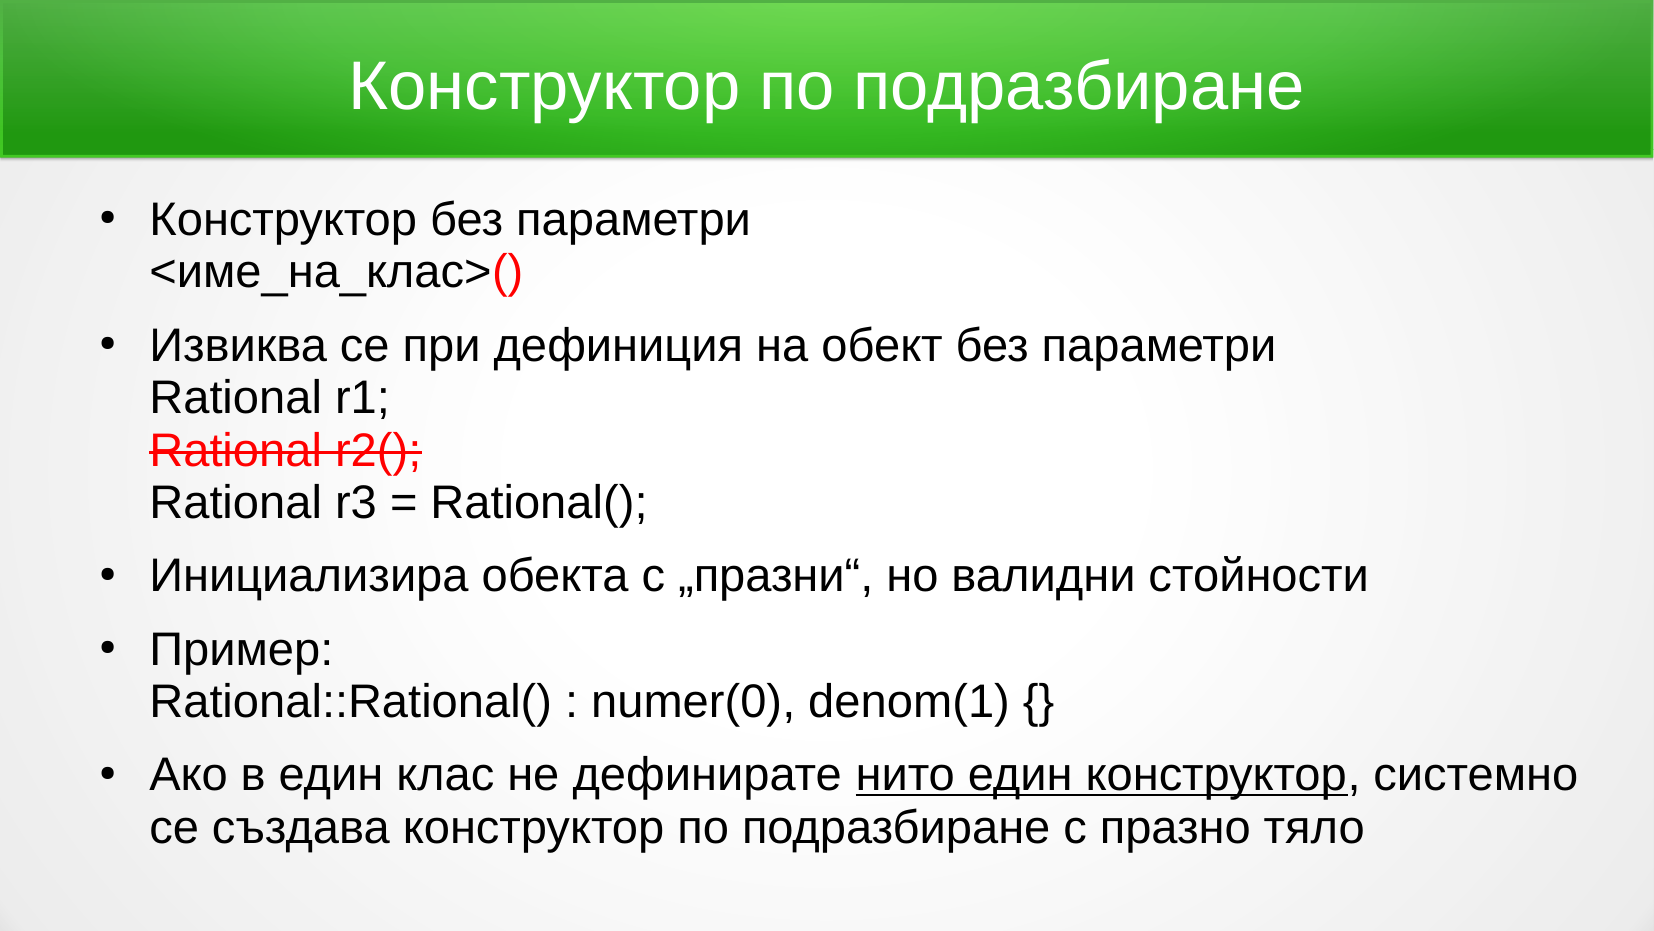

# Конструктор по подразбиране
Конструктор без параметри
<име_на_клас>()
Извиква се при дефиниция на обект без параметри
Rational r1;
Rational r2();
Rational r3 = Rational();
Инициализира обекта с „празни“, но валидни стойности
Пример:
Rational::Rational() : numer(0), denom(1) {}
Ако в един клас не дефинирате нито един конструктор, системно се създава конструктор по подразбиране с празно тяло